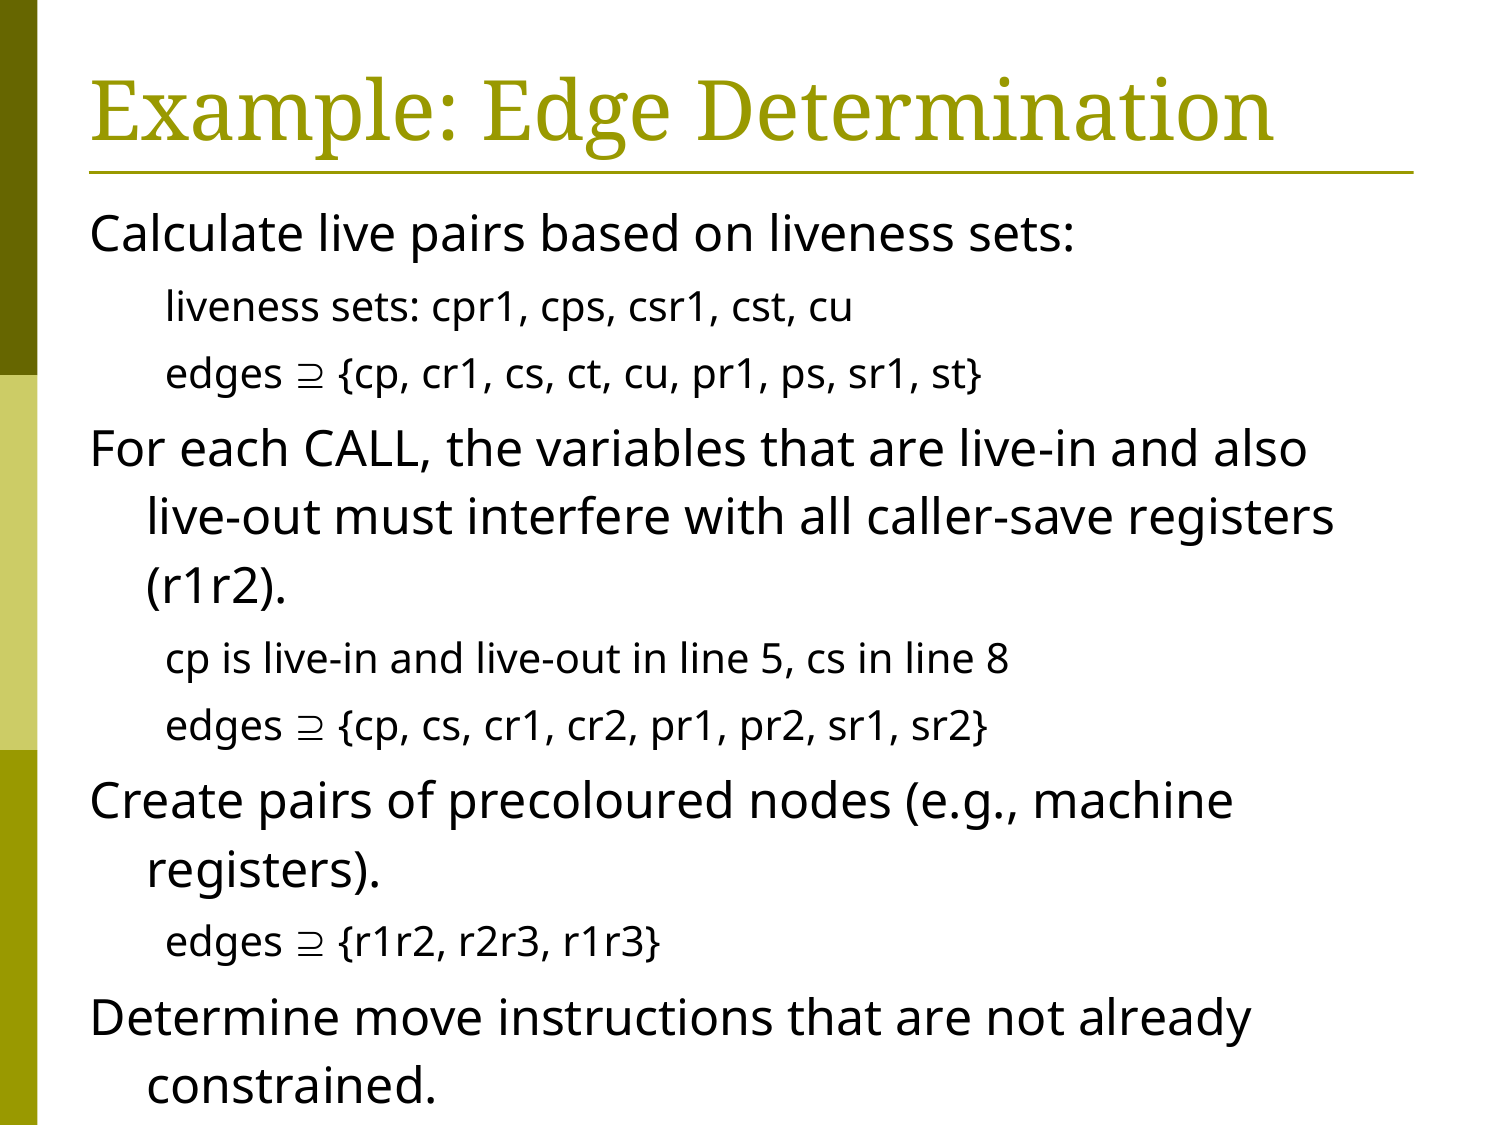

# Example: Edge Determination
Calculate live pairs based on liveness sets:
liveness sets: cpr1, cps, csr1, cst, cu
edges  {cp, cr1, cs, ct, cu, pr1, ps, sr1, st}
For each CALL, the variables that are live-in and also live-out must interfere with all caller-save registers (r1r2).
cp is live-in and live-out in line 5, cs in line 8
edges  {cp, cs, cr1, cr2, pr1, pr2, sr1, sr2}
Create pairs of precoloured nodes (e.g., machine registers).
edges  {r1r2, r2r3, r1r3}
Determine move instructions that are not already constrained.
moves = {cr3, tr1, ur1} (constrained = {pr1, sr1})